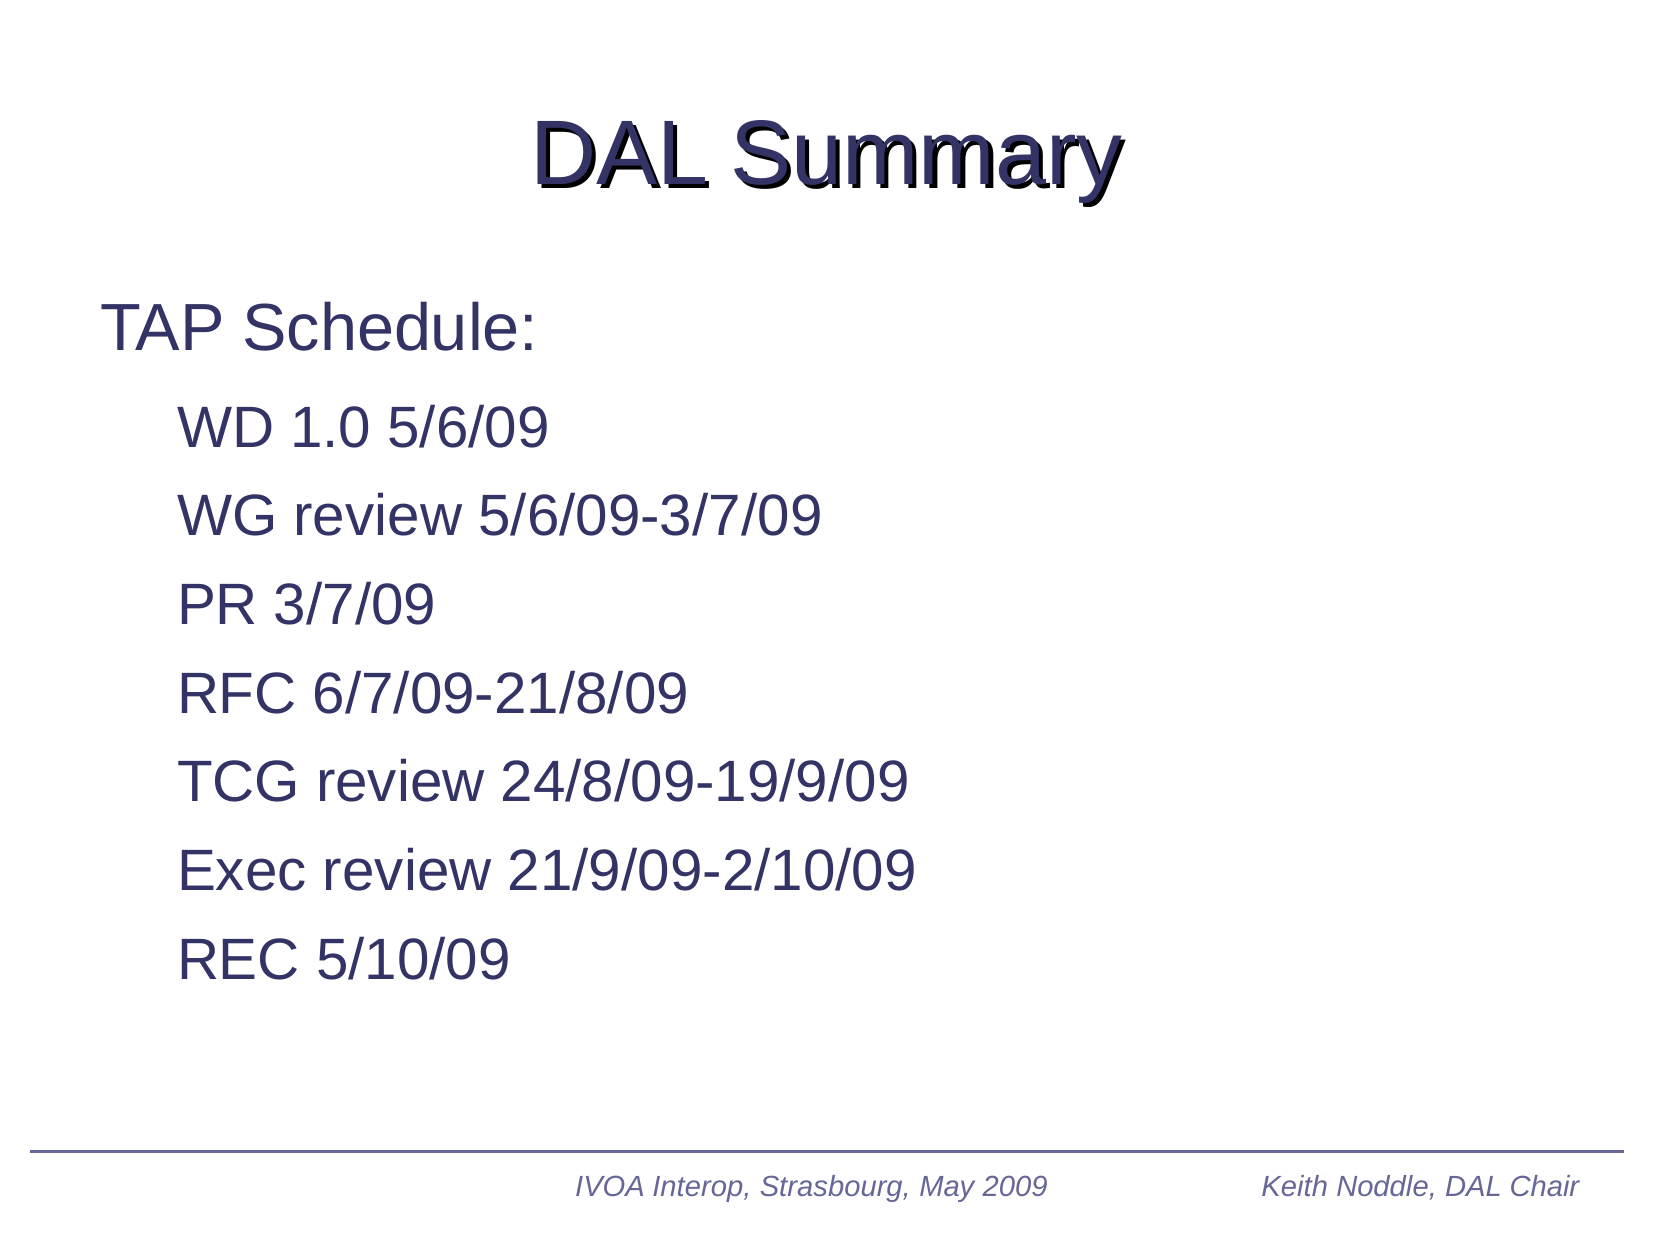

# DAL Summary
TAP Schedule:
WD 1.0 5/6/09
WG review 5/6/09-3/7/09
PR 3/7/09
RFC 6/7/09-21/8/09
TCG review 24/8/09-19/9/09
Exec review 21/9/09-2/10/09
REC 5/10/09